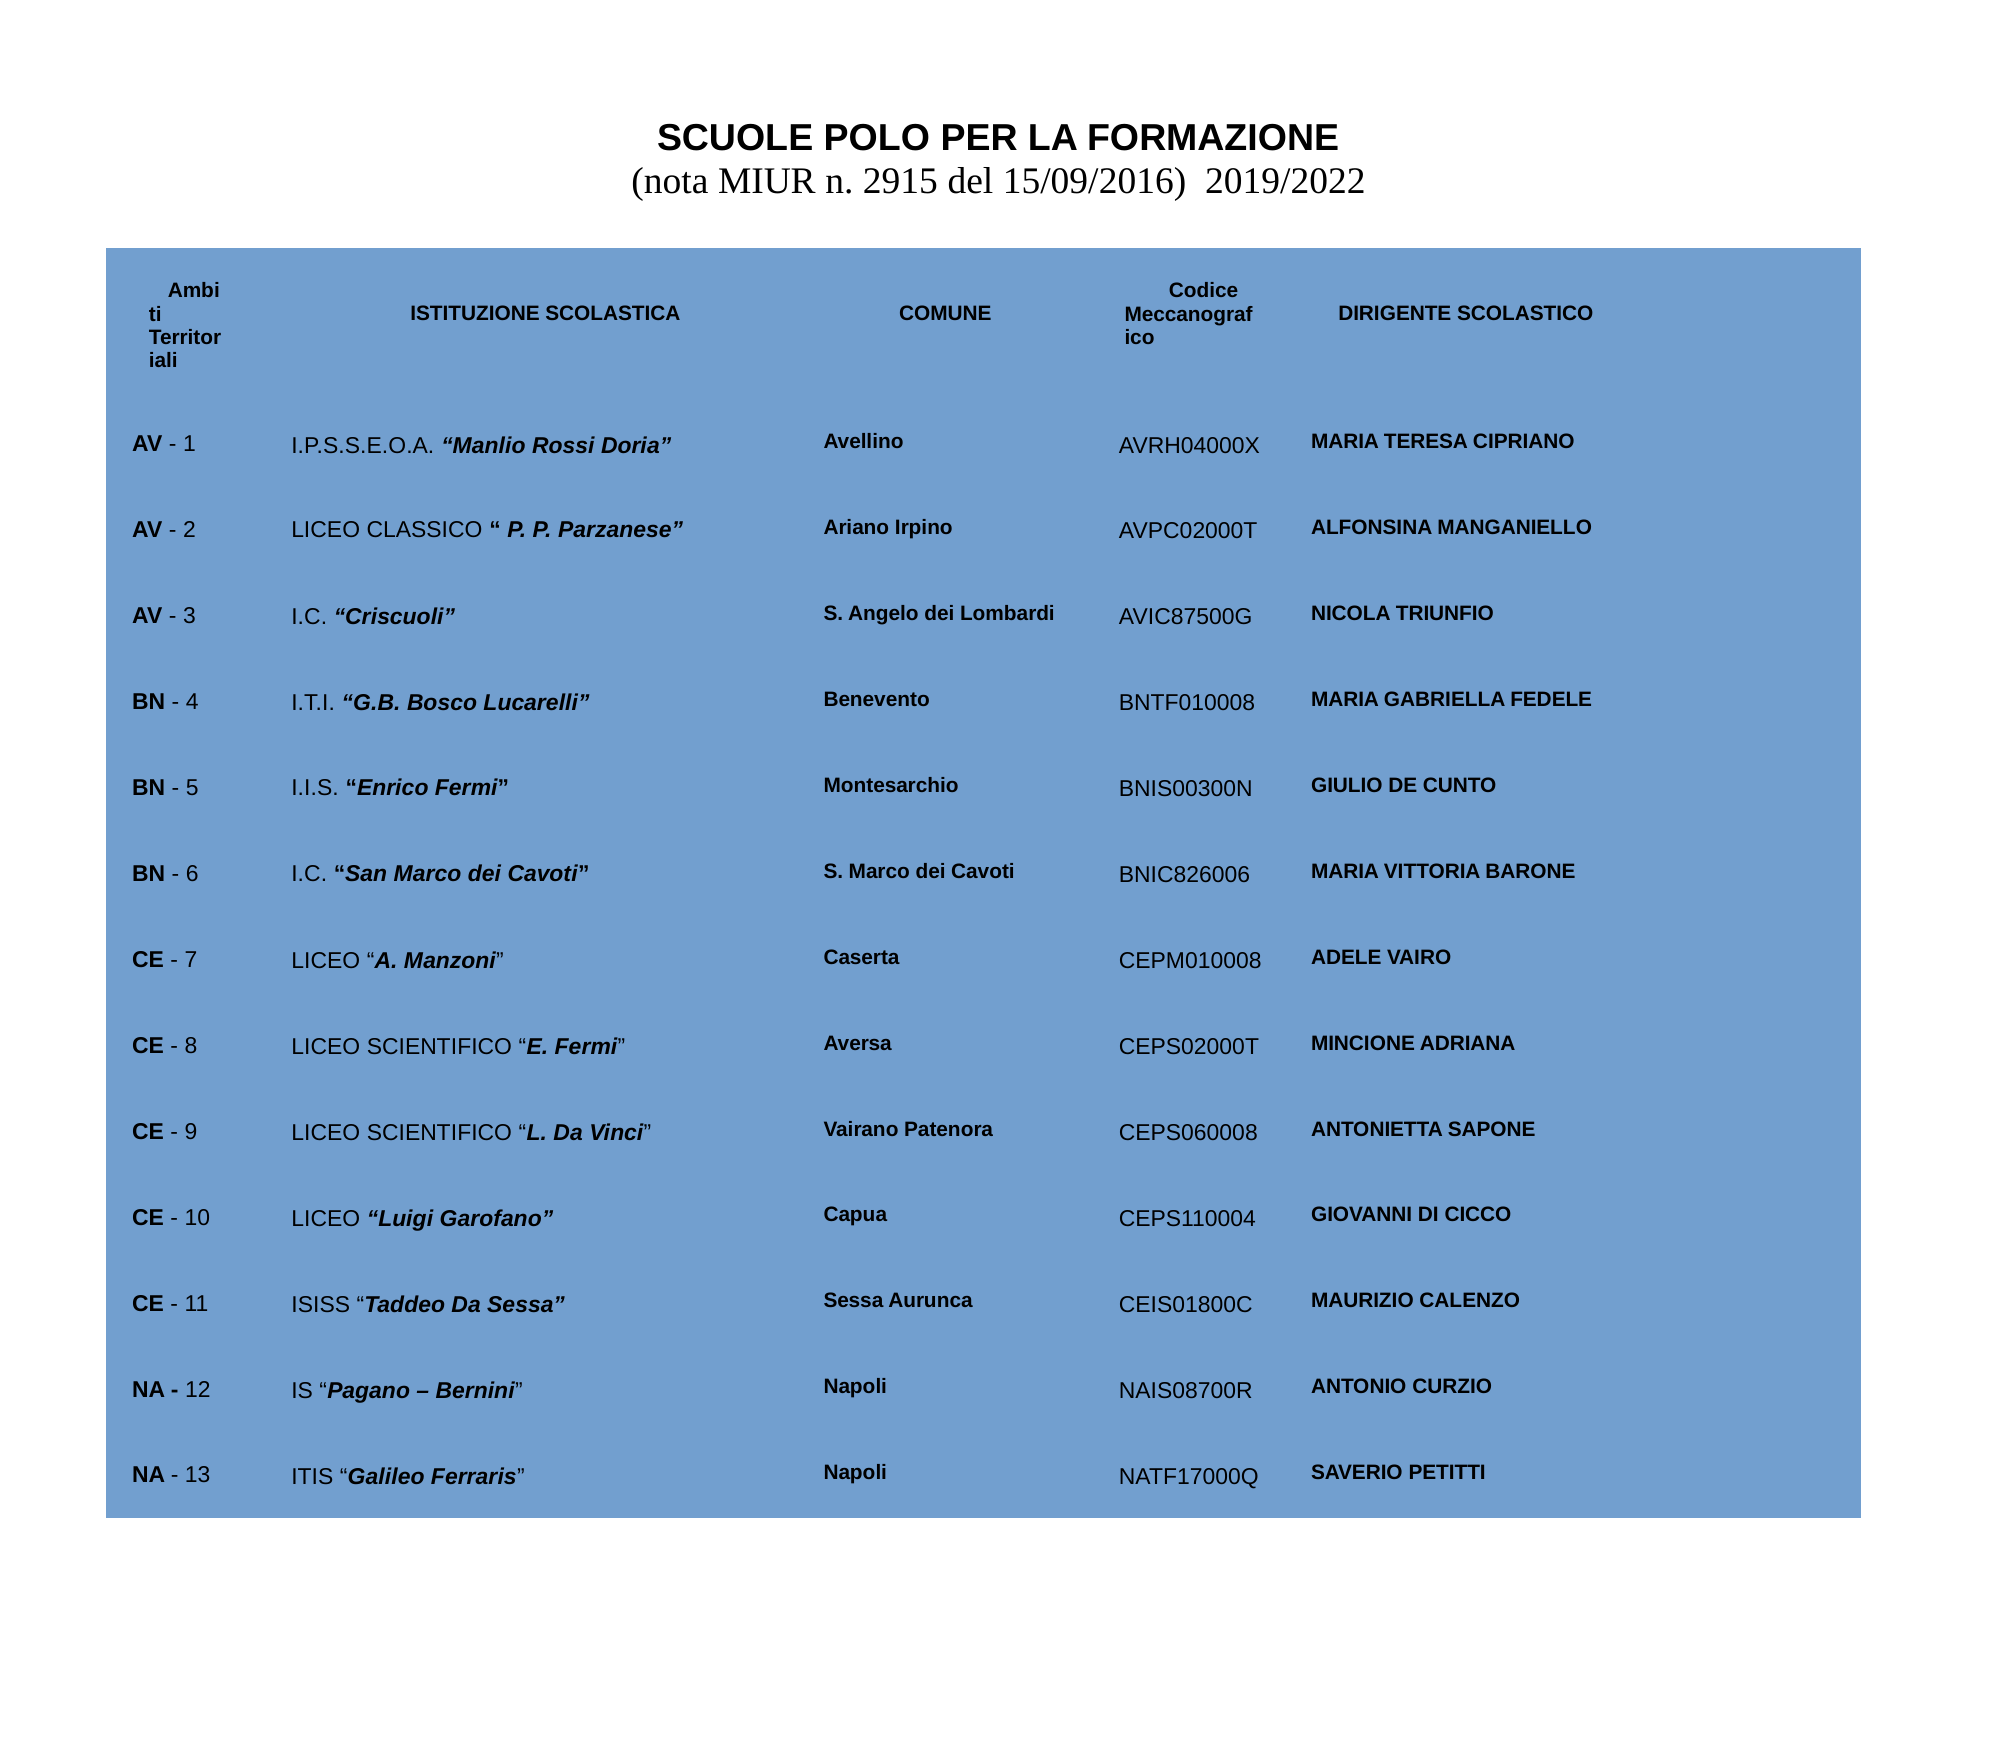

SCUOLE POLO PER LA FORMAZIONE
(nota MIUR n. 2915 del 15/09/2016) 2019/2022
| Ambiti Territoriali | ISTITUZIONE SCOLASTICA | COMUNE | Codice Meccanografico | DIRIGENTE SCOLASTICO |
| --- | --- | --- | --- | --- |
| AV - 1 | I.P.S.S.E.O.A. “Manlio Rossi Doria” | Avellino | AVRH04000X | MARIA TERESA CIPRIANO |
| AV - 2 | LICEO CLASSICO “ P. P. Parzanese” | Ariano Irpino | AVPC02000T | ALFONSINA MANGANIELLO |
| AV - 3 | I.C. “Criscuoli” | S. Angelo dei Lombardi | AVIC87500G | NICOLA TRIUNFIO |
| BN - 4 | I.T.I. “G.B. Bosco Lucarelli” | Benevento | BNTF010008 | MARIA GABRIELLA FEDELE |
| BN - 5 | I.I.S. “Enrico Fermi” | Montesarchio | BNIS00300N | GIULIO DE CUNTO |
| BN - 6 | I.C. “San Marco dei Cavoti” | S. Marco dei Cavoti | BNIC826006 | MARIA VITTORIA BARONE |
| CE - 7 | LICEO “A. Manzoni” | Caserta | CEPM010008 | ADELE VAIRO |
| CE - 8 | LICEO SCIENTIFICO “E. Fermi” | Aversa | CEPS02000T | MINCIONE ADRIANA |
| CE - 9 | LICEO SCIENTIFICO “L. Da Vinci” | Vairano Patenora | CEPS060008 | ANTONIETTA SAPONE |
| CE - 10 | LICEO “Luigi Garofano” | Capua | CEPS110004 | GIOVANNI DI CICCO |
| CE - 11 | ISISS “Taddeo Da Sessa” | Sessa Aurunca | CEIS01800C | MAURIZIO CALENZO |
| NA - 12 | IS “Pagano – Bernini” | Napoli | NAIS08700R | ANTONIO CURZIO |
| NA - 13 | ITIS “Galileo Ferraris” | Napoli | NATF17000Q | SAVERIO PETITTI |